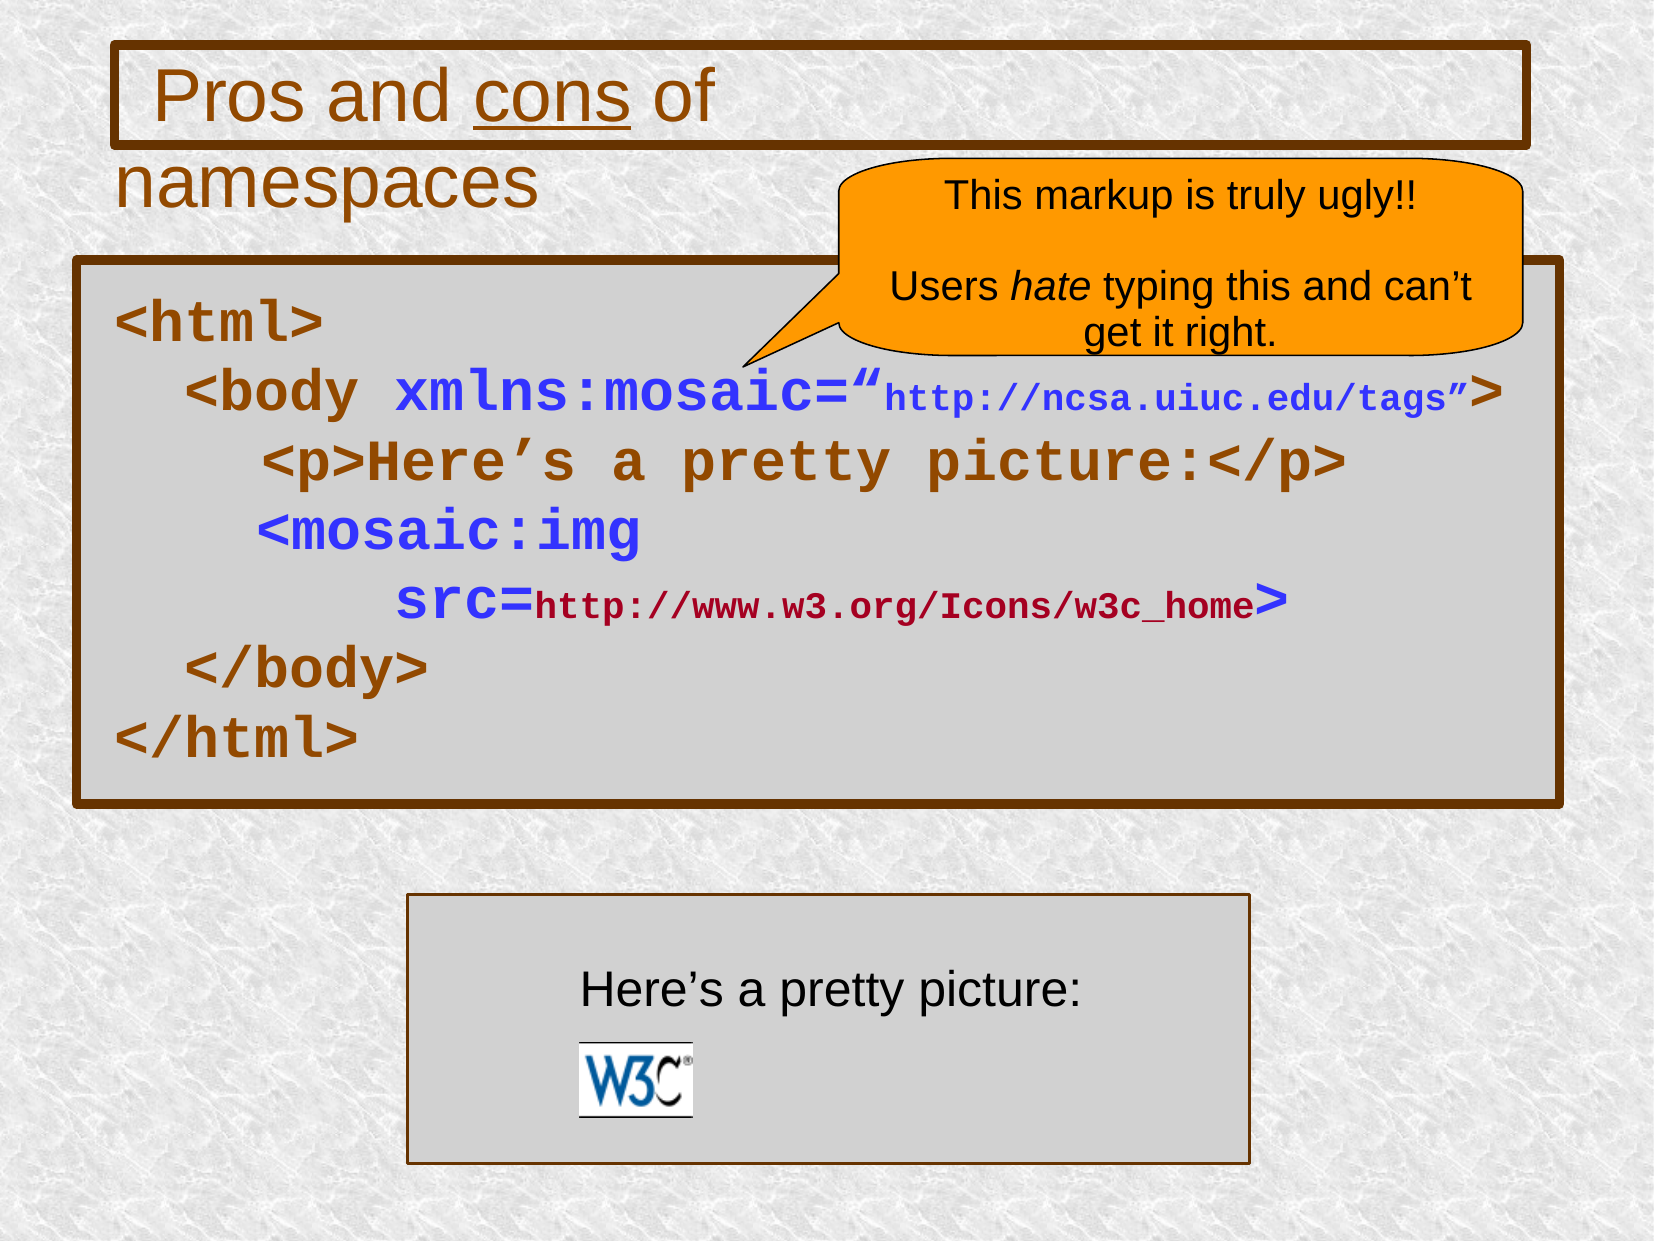

# Pros and cons of namespaces
This markup is truly ugly!!
Users hate typing this and can’t get it right.
<html>
 <body xmlns:mosaic=“http://ncsa.uiuc.edu/tags”>
		 <p>Here’s a pretty picture:</p>
	 <mosaic:img
 src=http://www.w3.org/Icons/w3c_home>
 </body>
</html>
Here’s a pretty picture: